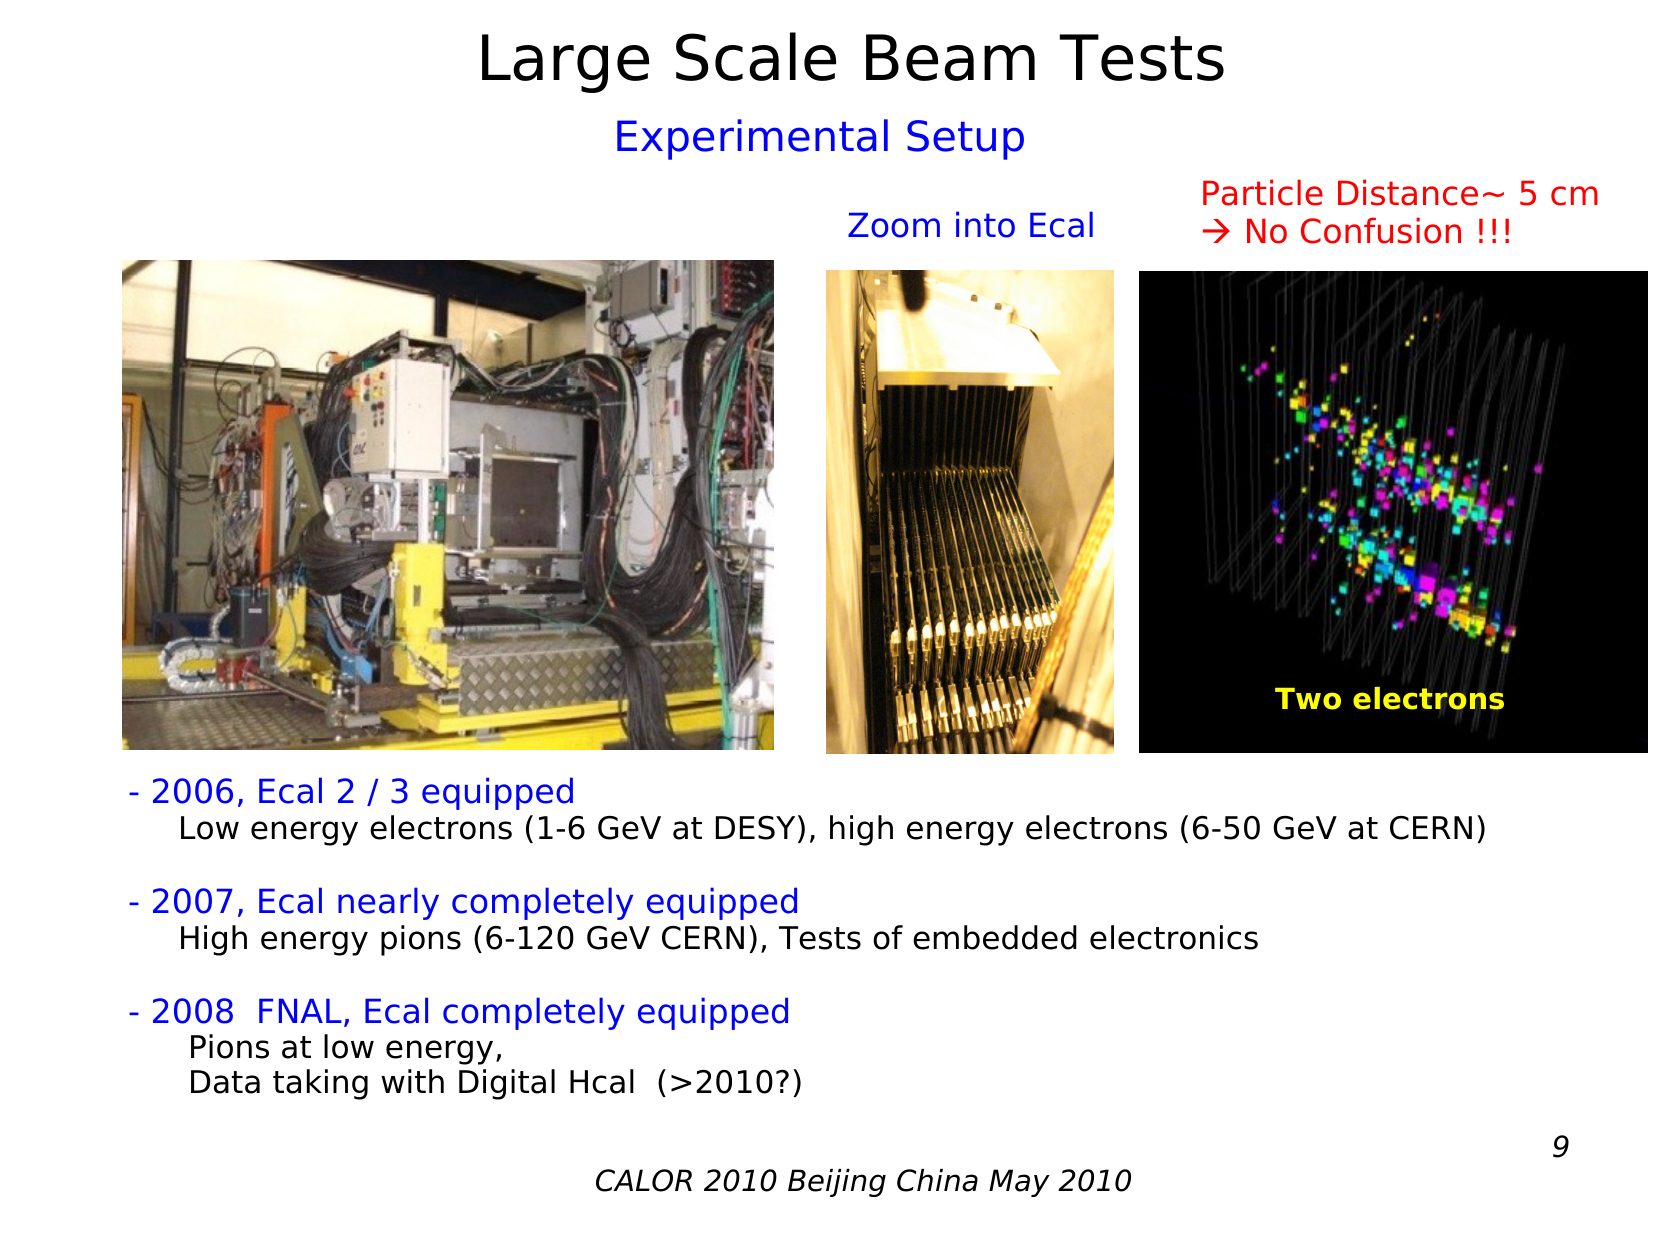

Large Scale Beam Tests
 Experimental Setup
Particle Distance~ 5 cm
 No Confusion !!!
Zoom into Ecal
Two electrons
- 2006, Ecal 2 / 3 equipped
 Low energy electrons (1-6 GeV at DESY), high energy electrons (6-50 GeV at CERN)
- 2007, Ecal nearly completely equipped
 High energy pions (6-120 GeV CERN), Tests of embedded electronics
- 2008 FNAL, Ecal completely equipped
 Pions at low energy,
 Data taking with Digital Hcal (>2010?)
Comite d'evaluation
9